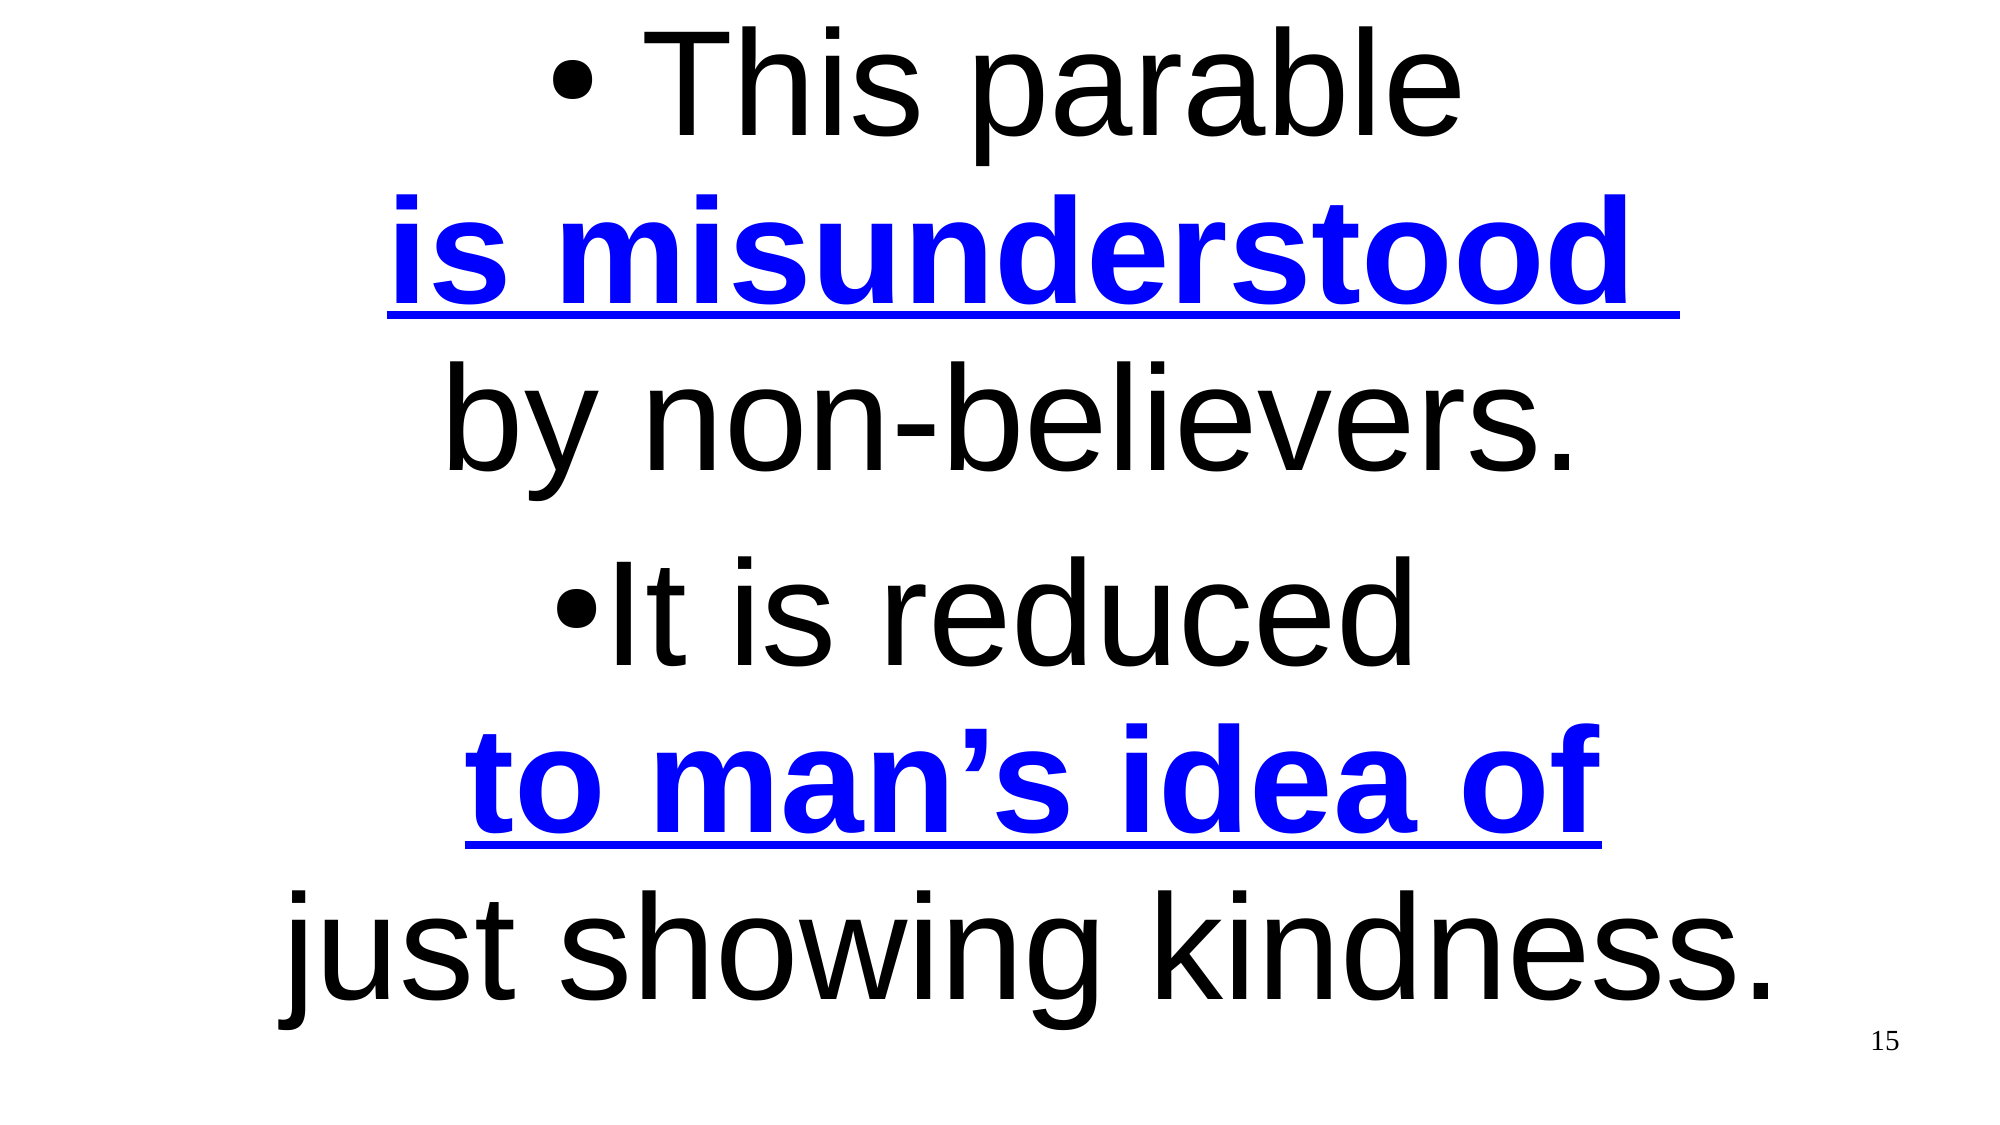

# This parable is misunderstood by non-believers.
It is reduced
to man’s idea of
just showing kindness.
15